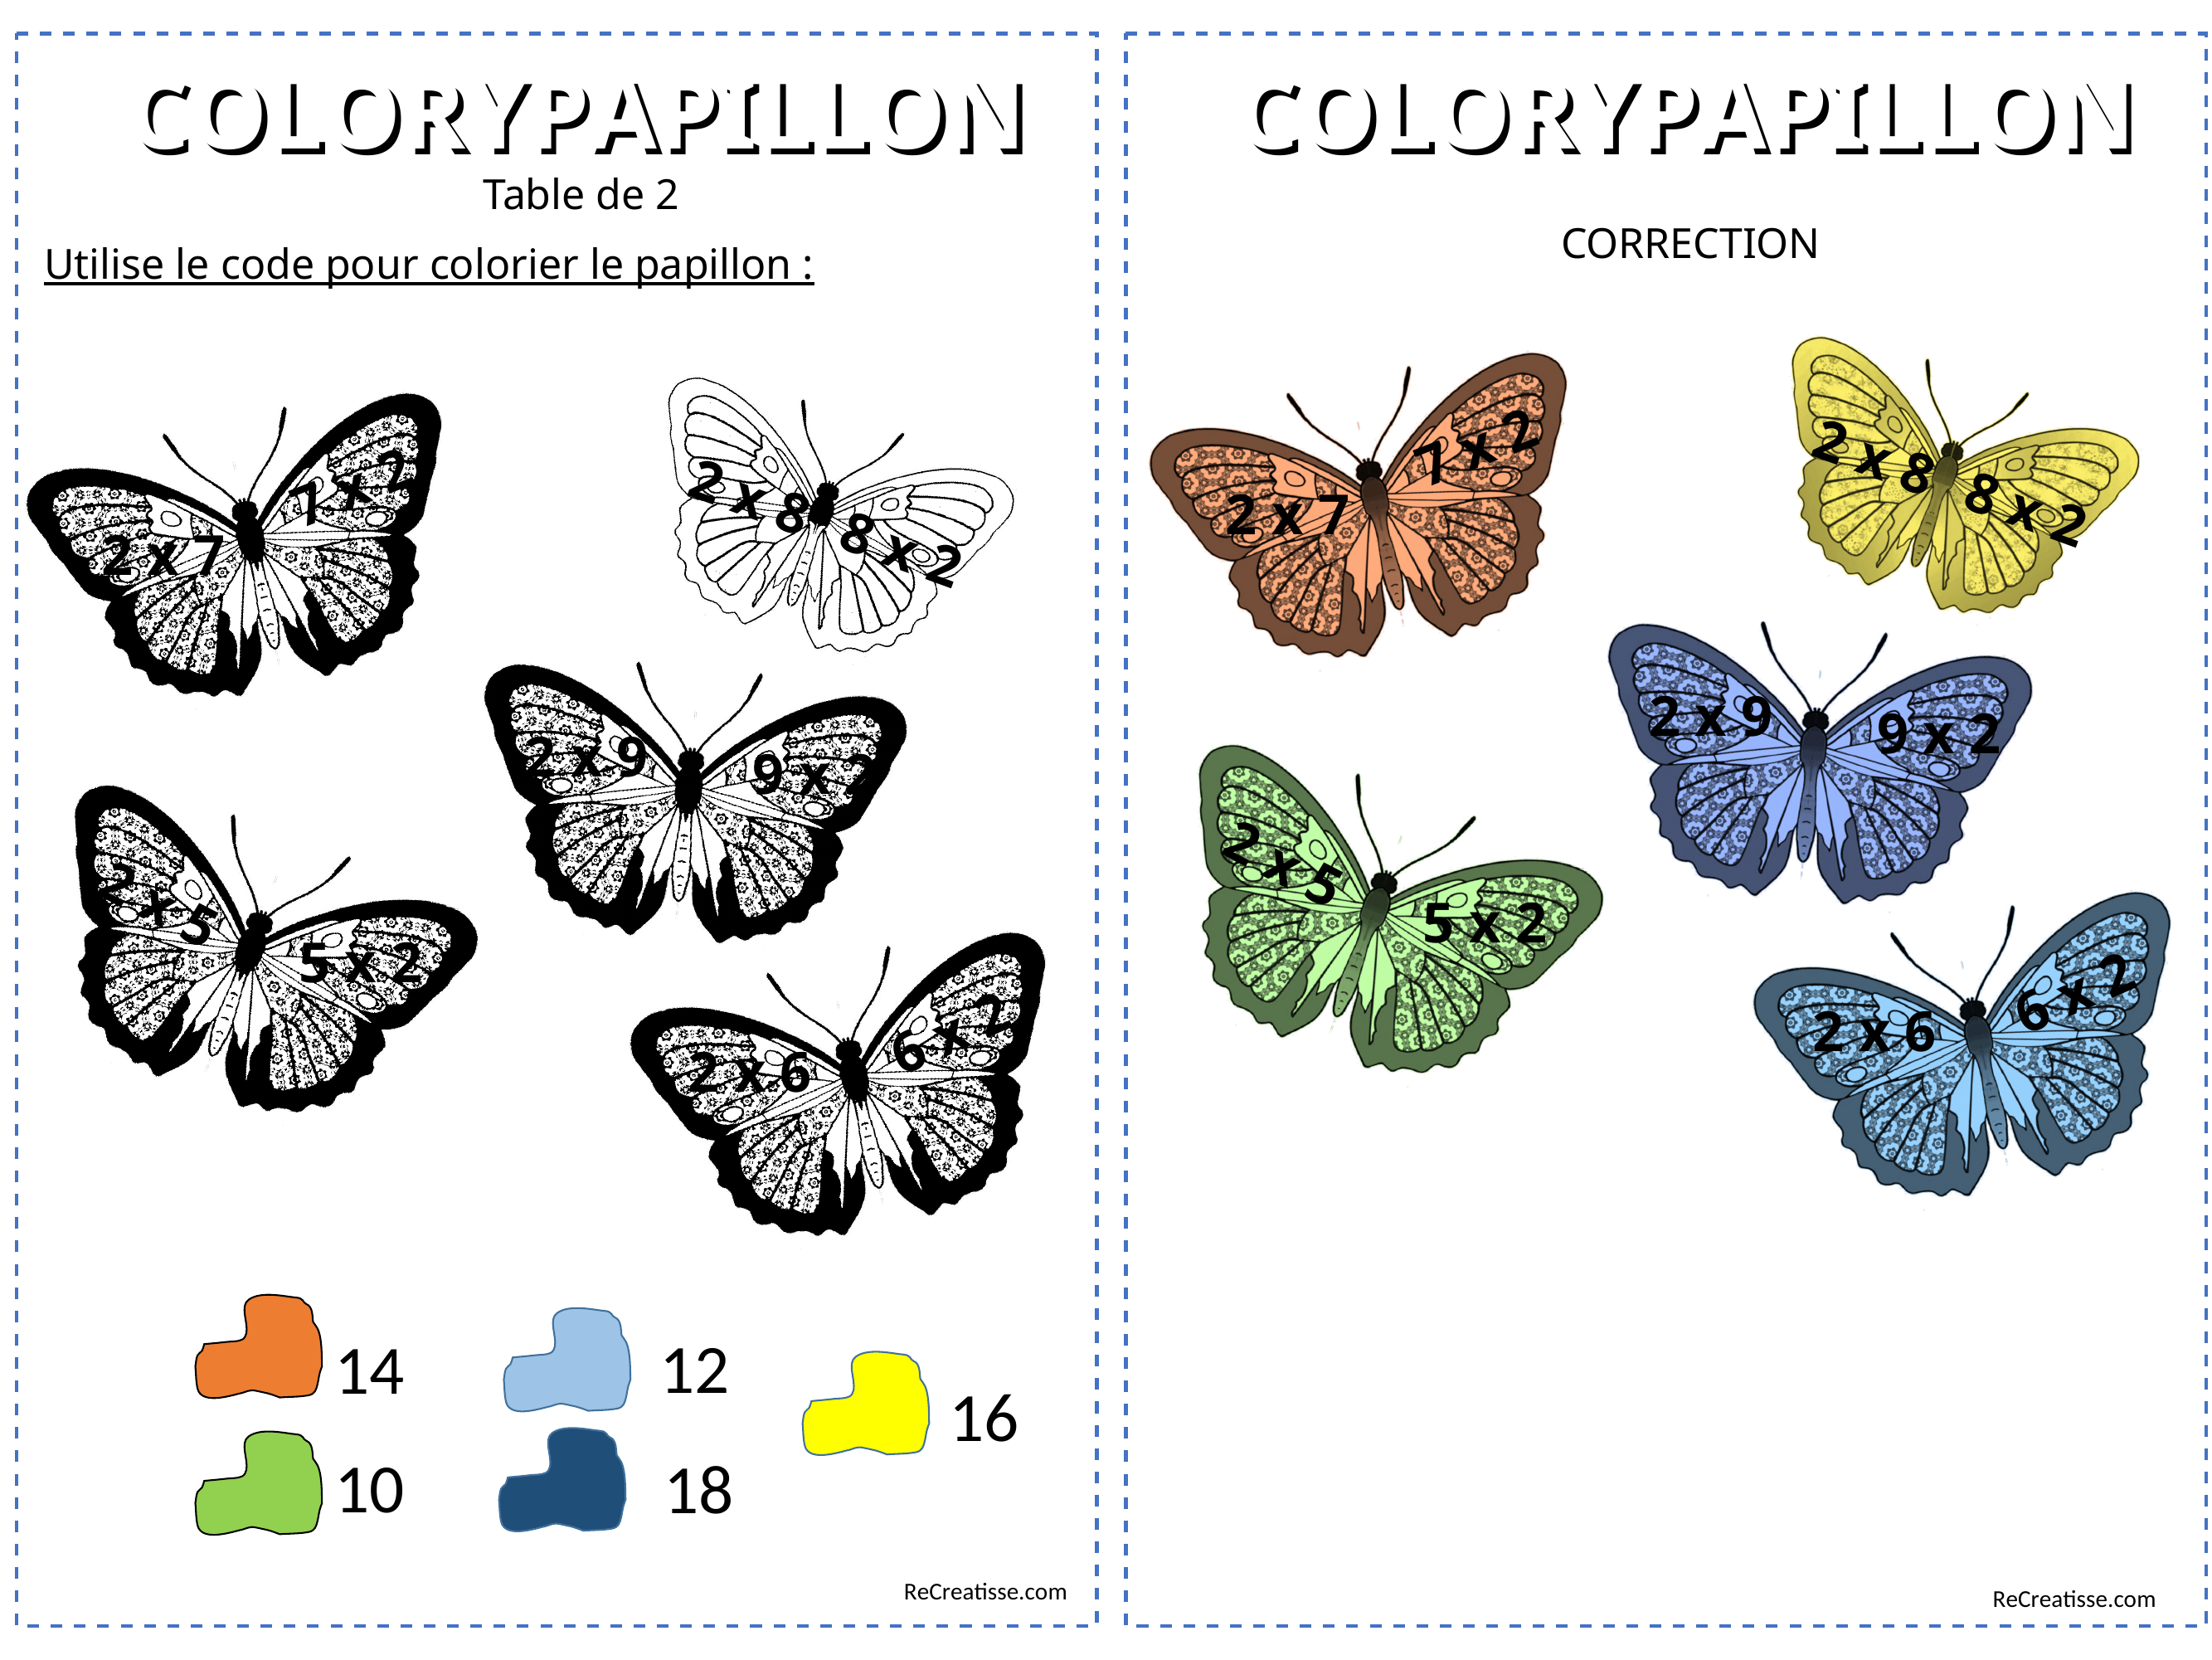

COLORYPAPILLON
COLORYPAPILLON
Table de 2
CORRECTION
Utilise le code pour colorier le papillon :
7 x 2
2 x 8
7 x 2
2 x 8
8 x 2
2 x 7
8 x 2
2 x 7
2 x 9
9 x 2
2 x 9
9 x 2
2 x 5
2 x 5
5 x 2
5 x 2
6 x 2
2 x 6
6 x 2
2 x 6
12
14
16
10
18
ReCreatisse.com
ReCreatisse.com